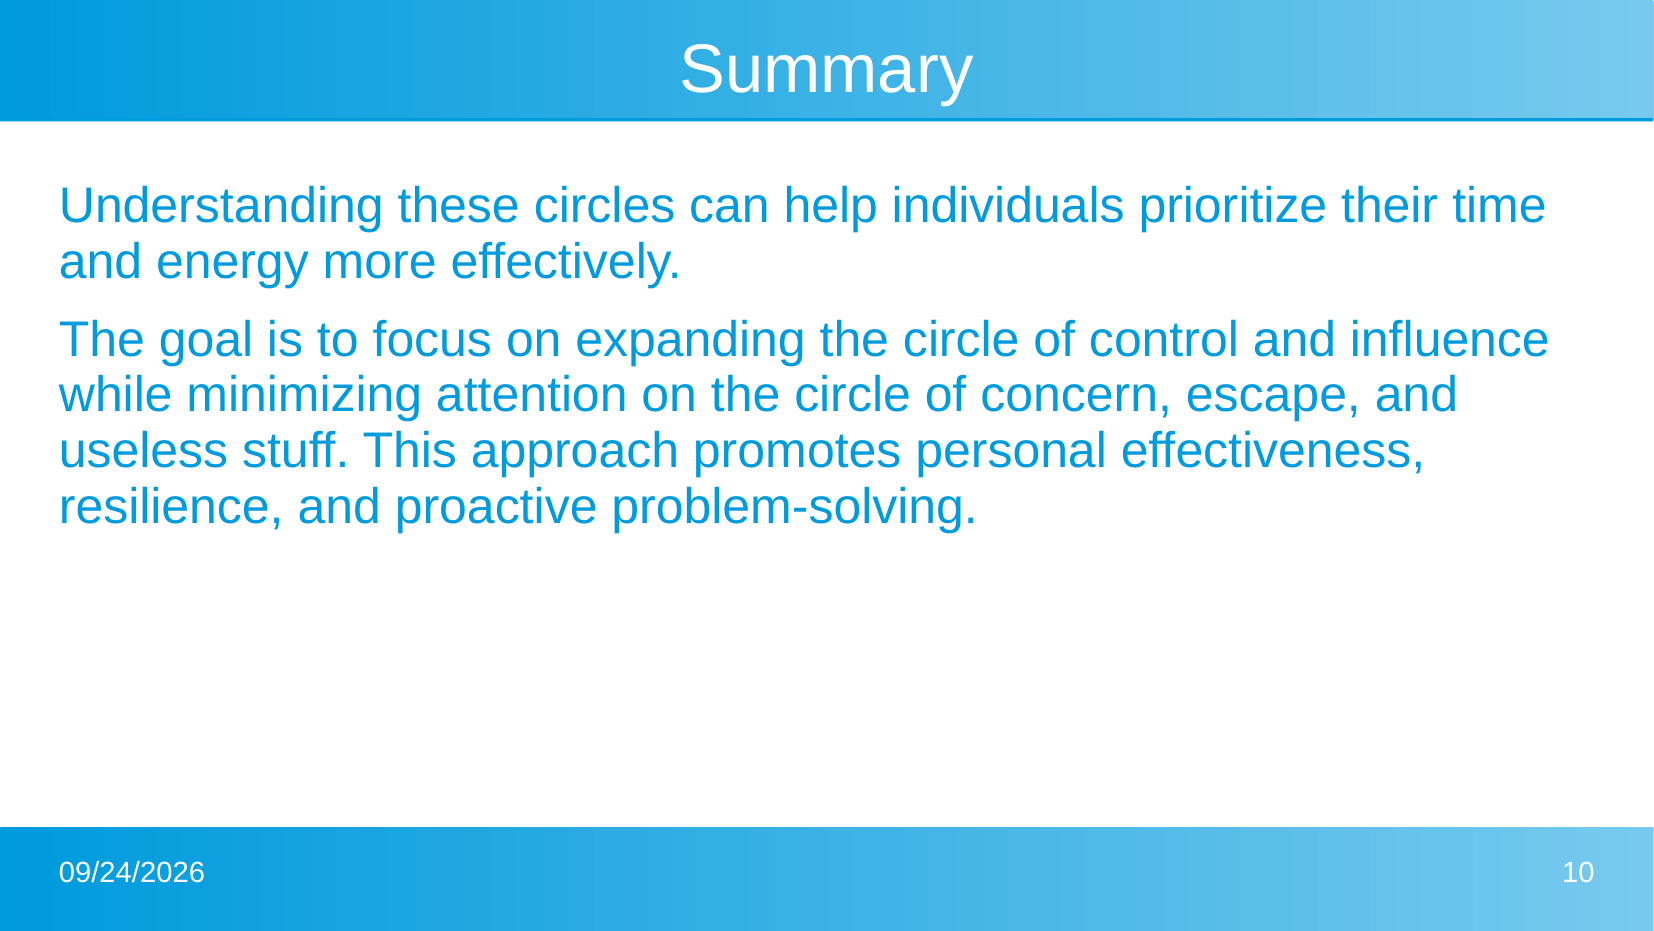

# Summary
Understanding these circles can help individuals prioritize their time and energy more effectively.
The goal is to focus on expanding the circle of control and influence while minimizing attention on the circle of concern, escape, and useless stuff. This approach promotes personal effectiveness, resilience, and proactive problem-solving.
10